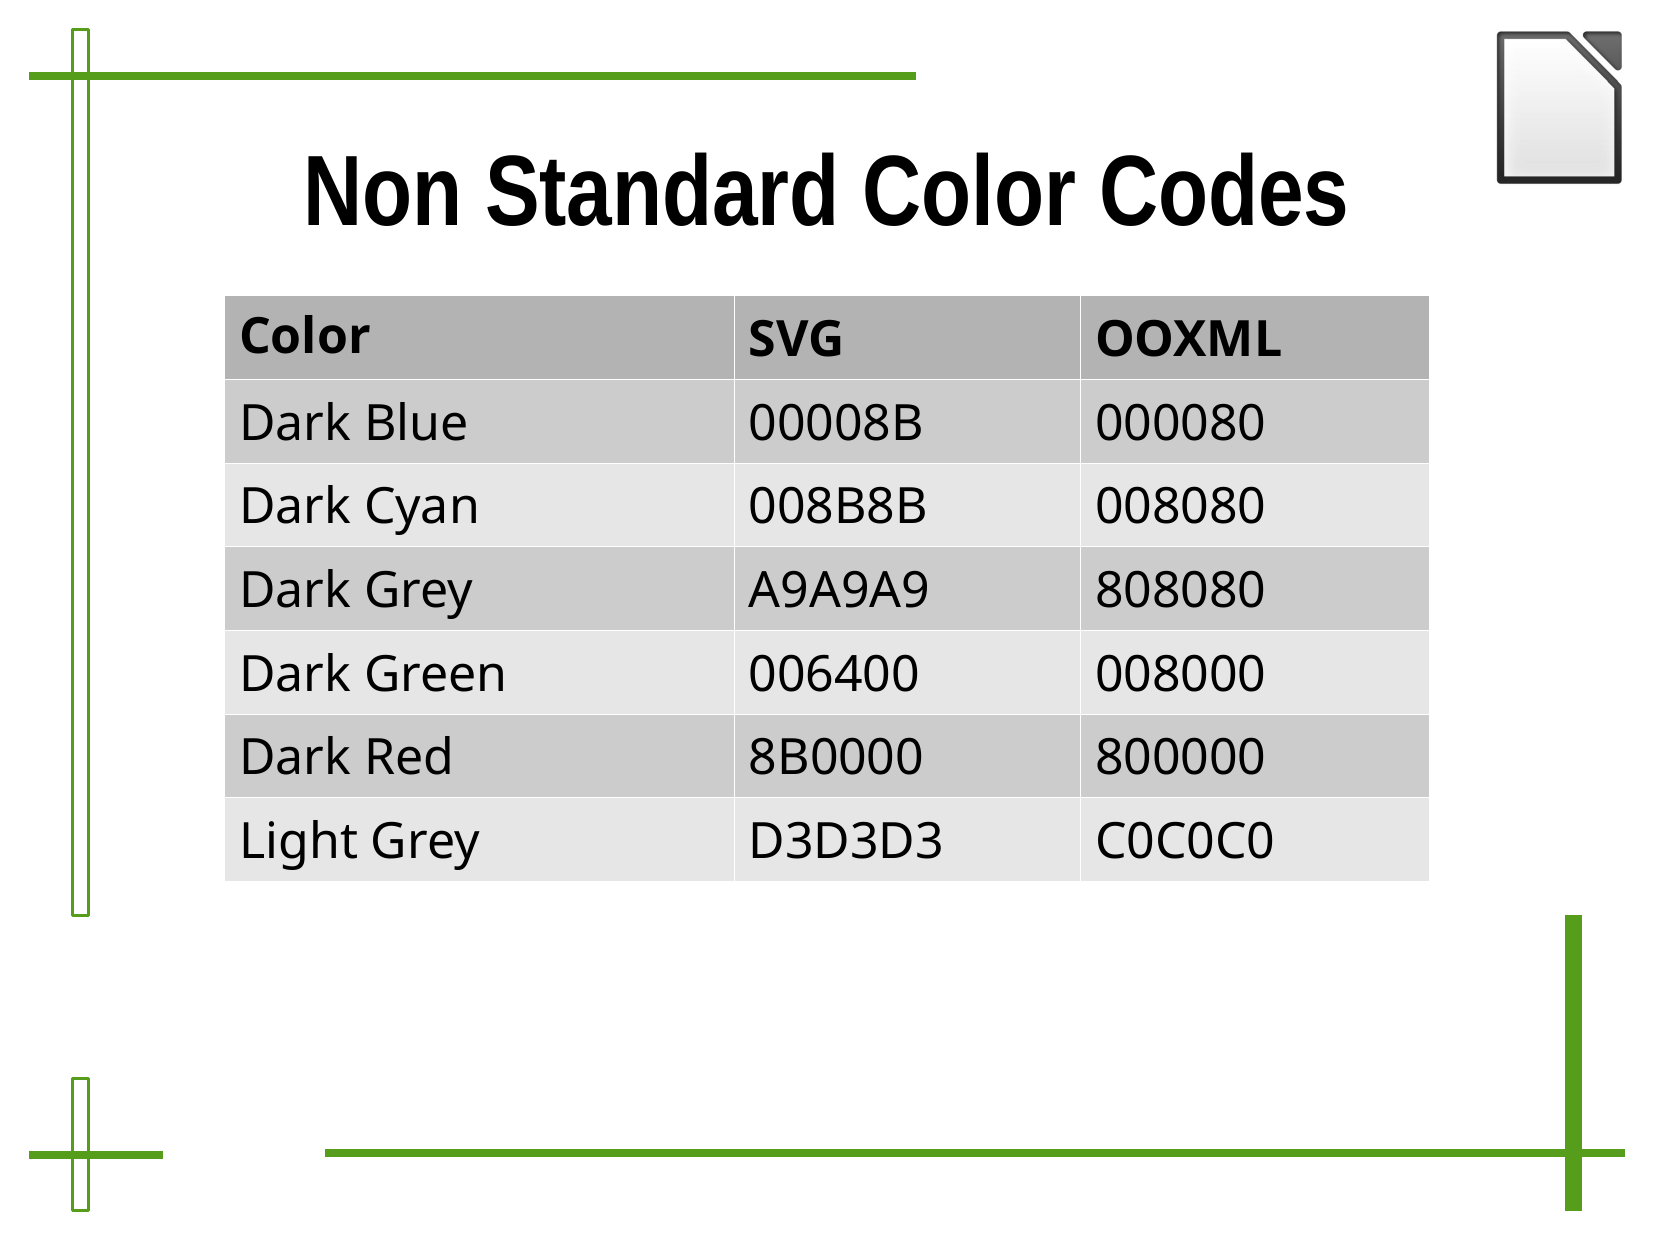

# Non Standard Color Codes
| Color | SVG | OOXML |
| --- | --- | --- |
| Dark Blue | 00008B | 000080 |
| Dark Cyan | 008B8B | 008080 |
| Dark Grey | A9A9A9 | 808080 |
| Dark Green | 006400 | 008000 |
| Dark Red | 8B0000 | 800000 |
| Light Grey | D3D3D3 | C0C0C0 |